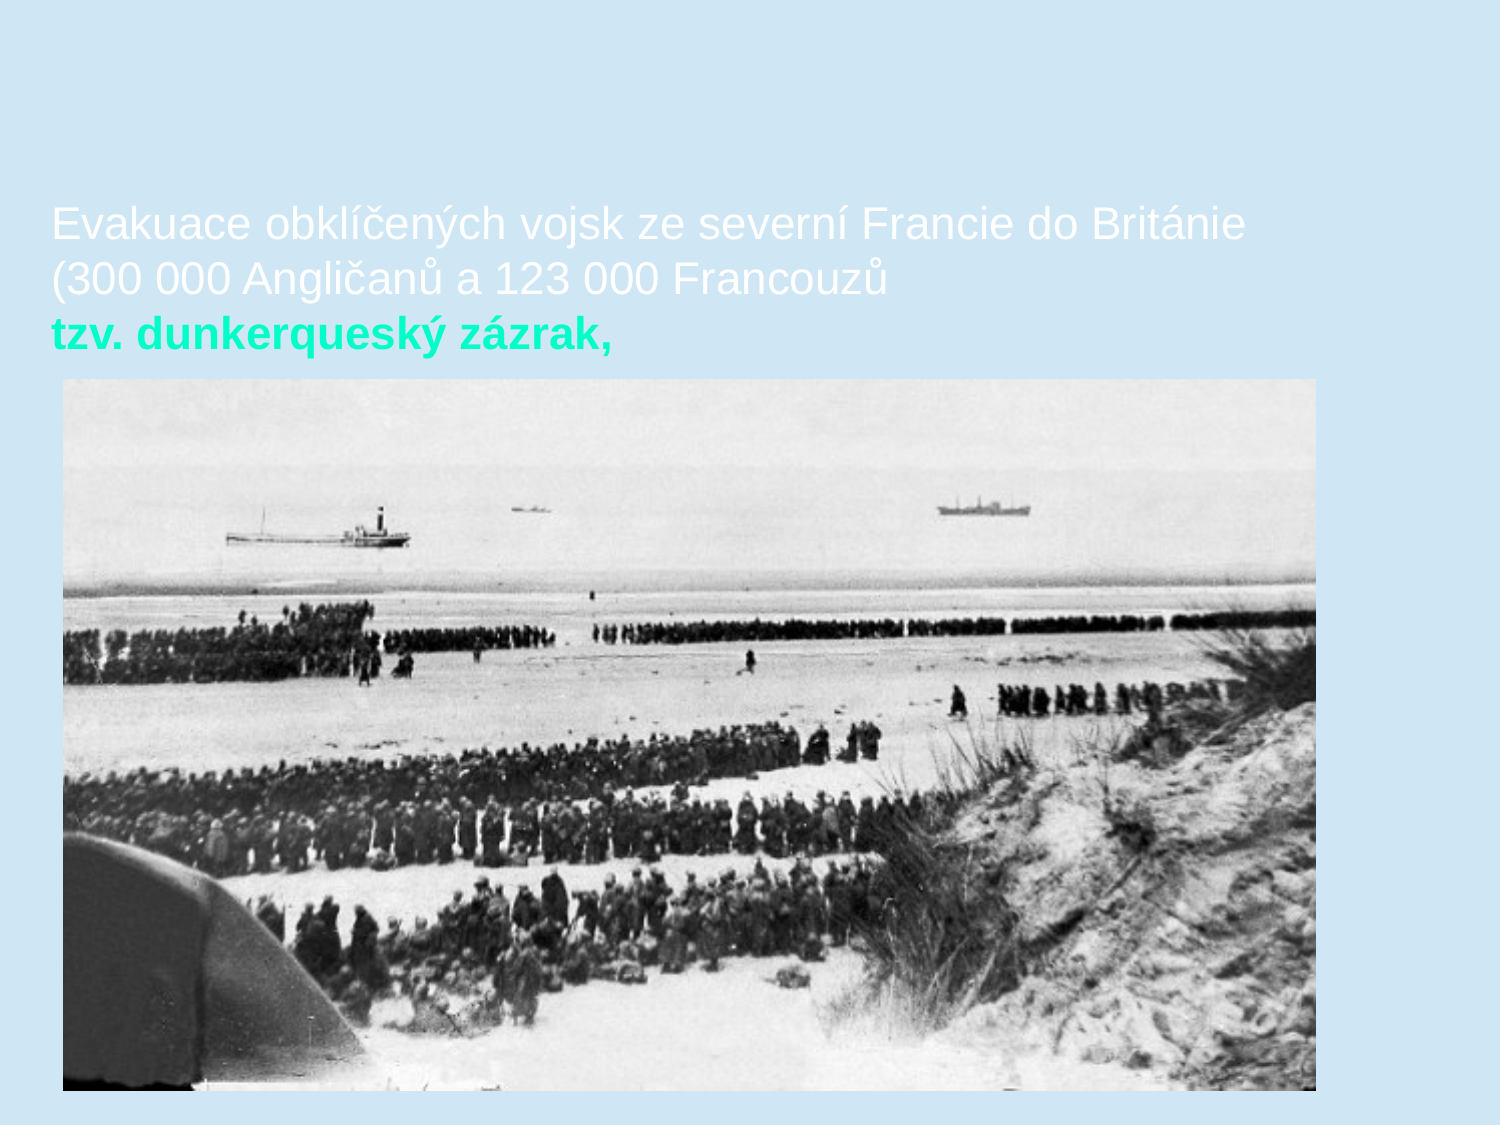

Evakuace obklíčených vojsk ze severní Francie do Británie
(300 000 Angličanů a 123 000 Francouzů
tzv. dunkerqueský zázrak,